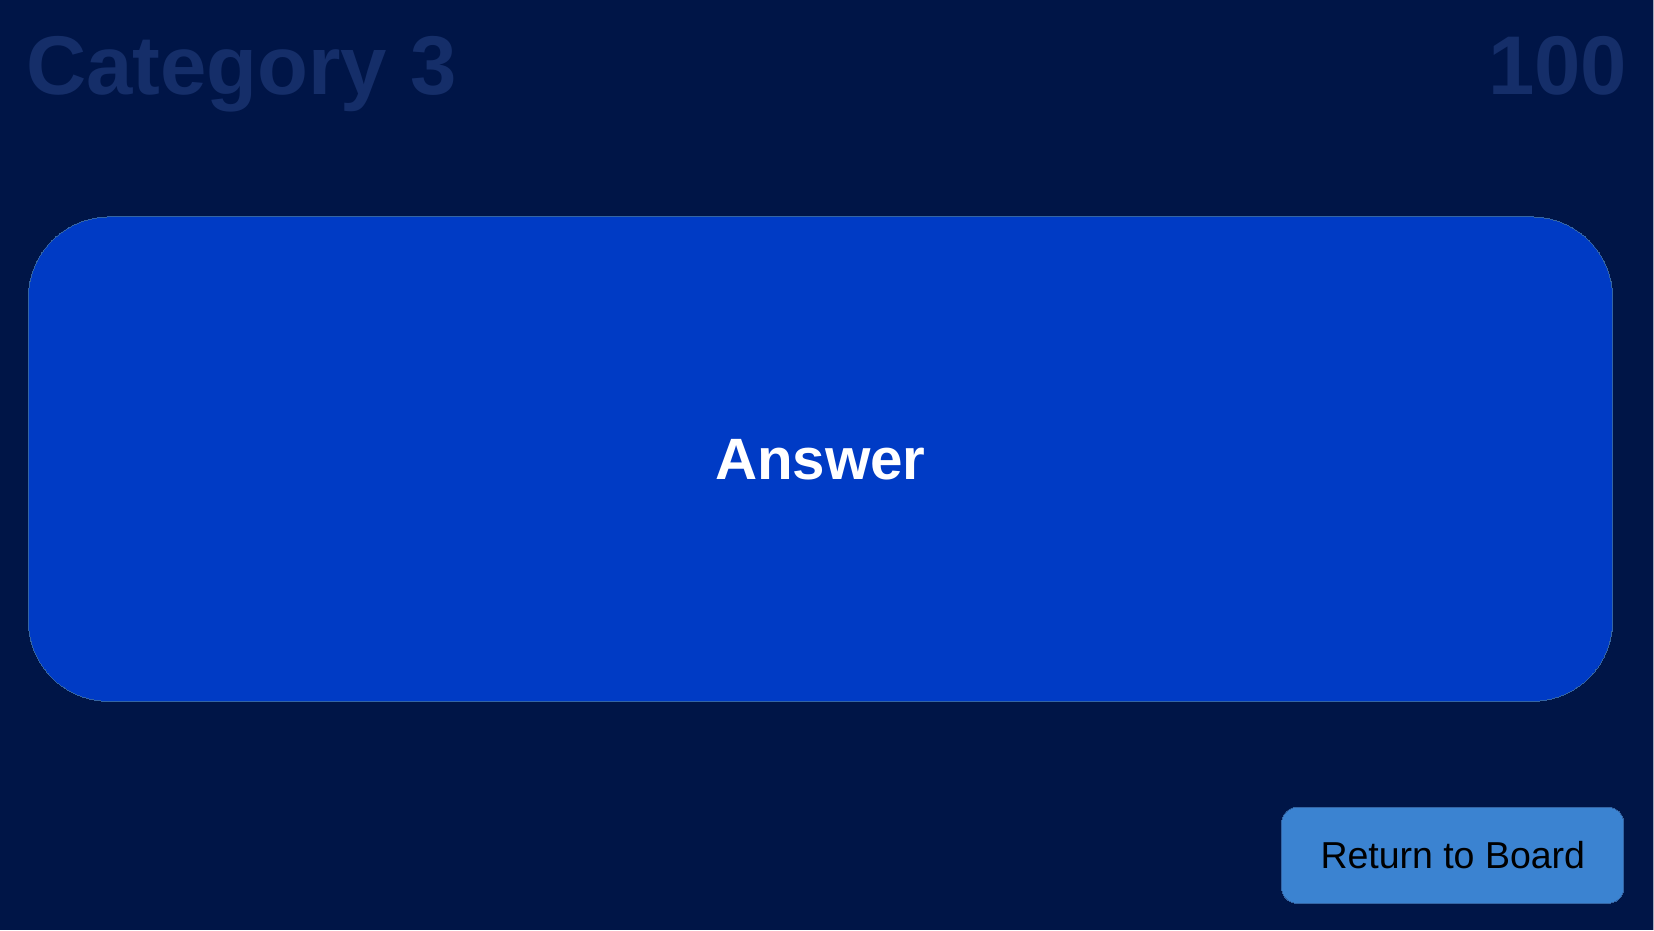

Category 3
100
Answer
Return to Board